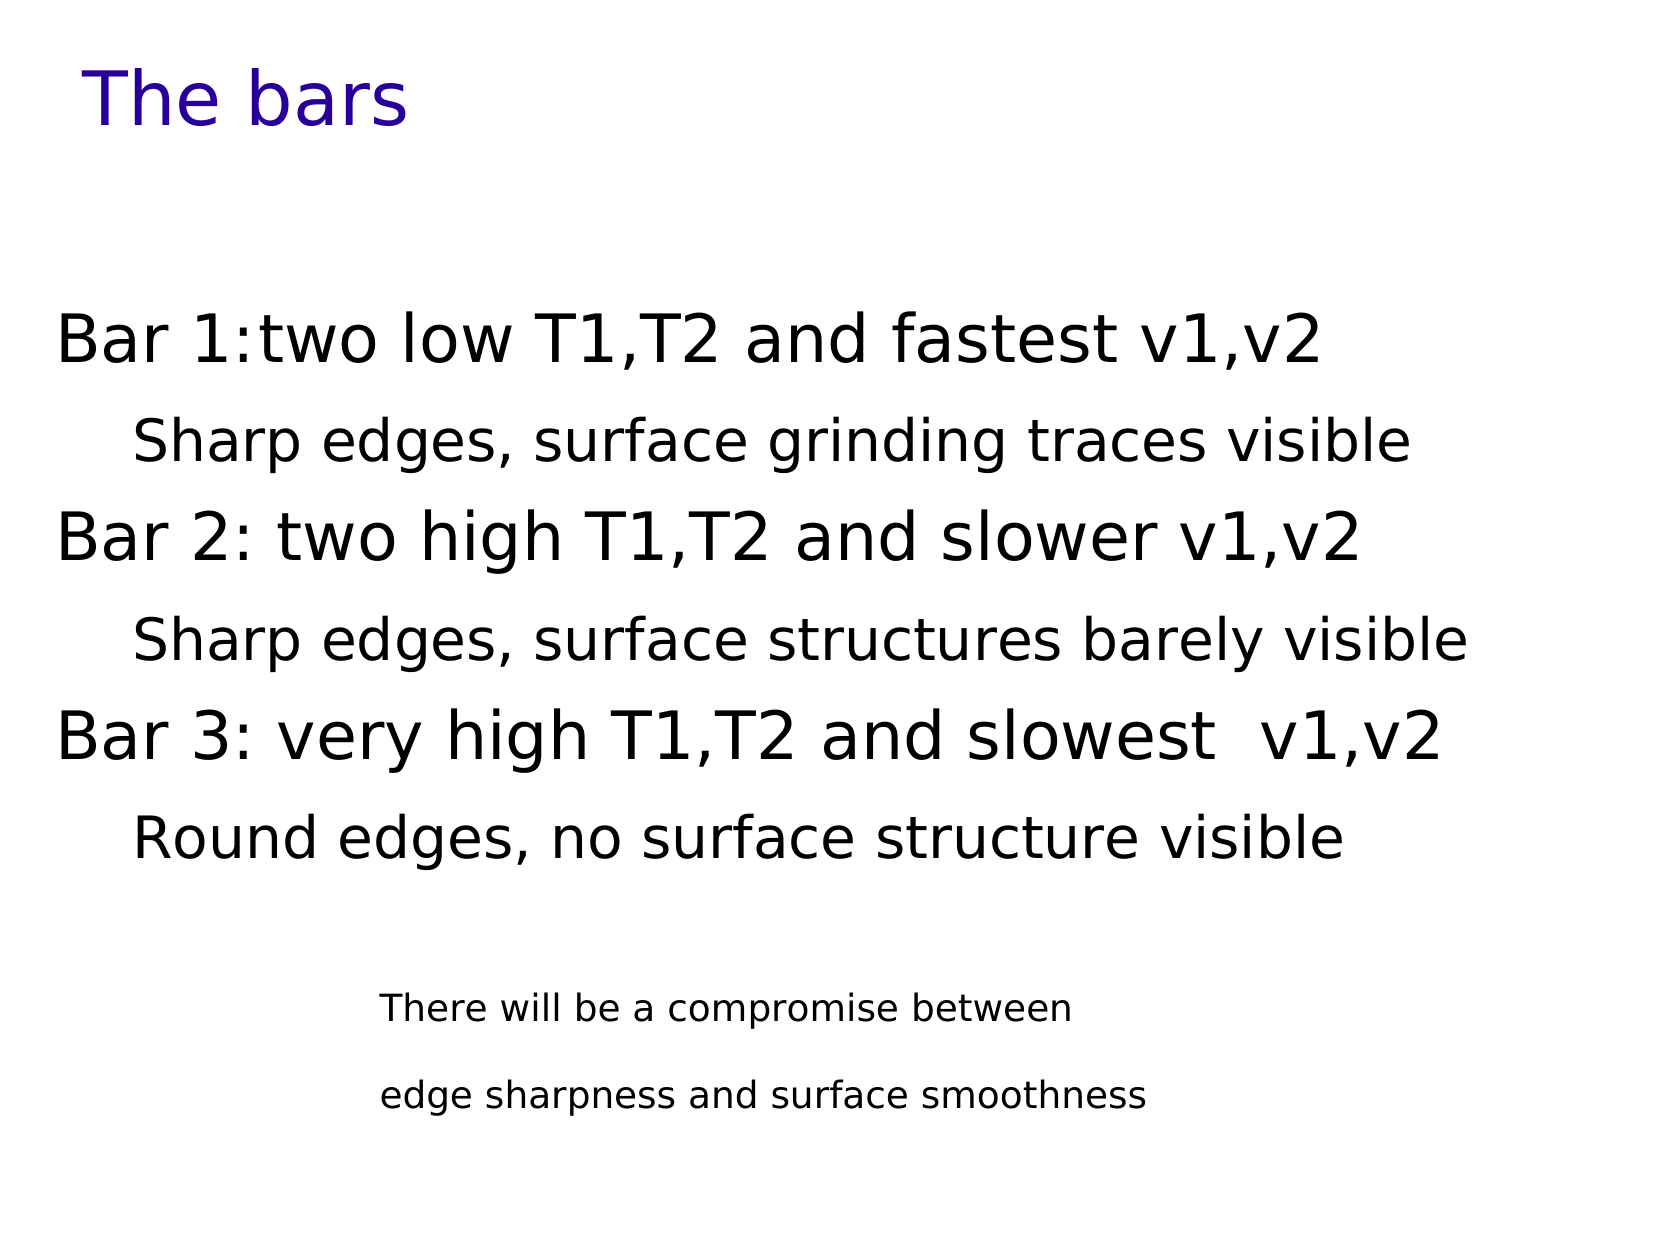

# The bars
Bar 1:	two low T1,T2 and fastest v1,v2
Sharp edges, surface grinding traces visible
Bar 2: two high T1,T2 and slower v1,v2
Sharp edges, surface structures barely visible
Bar 3: very high T1,T2 and slowest v1,v2
Round edges, no surface structure visible
There will be a compromise between
edge sharpness and surface smoothness